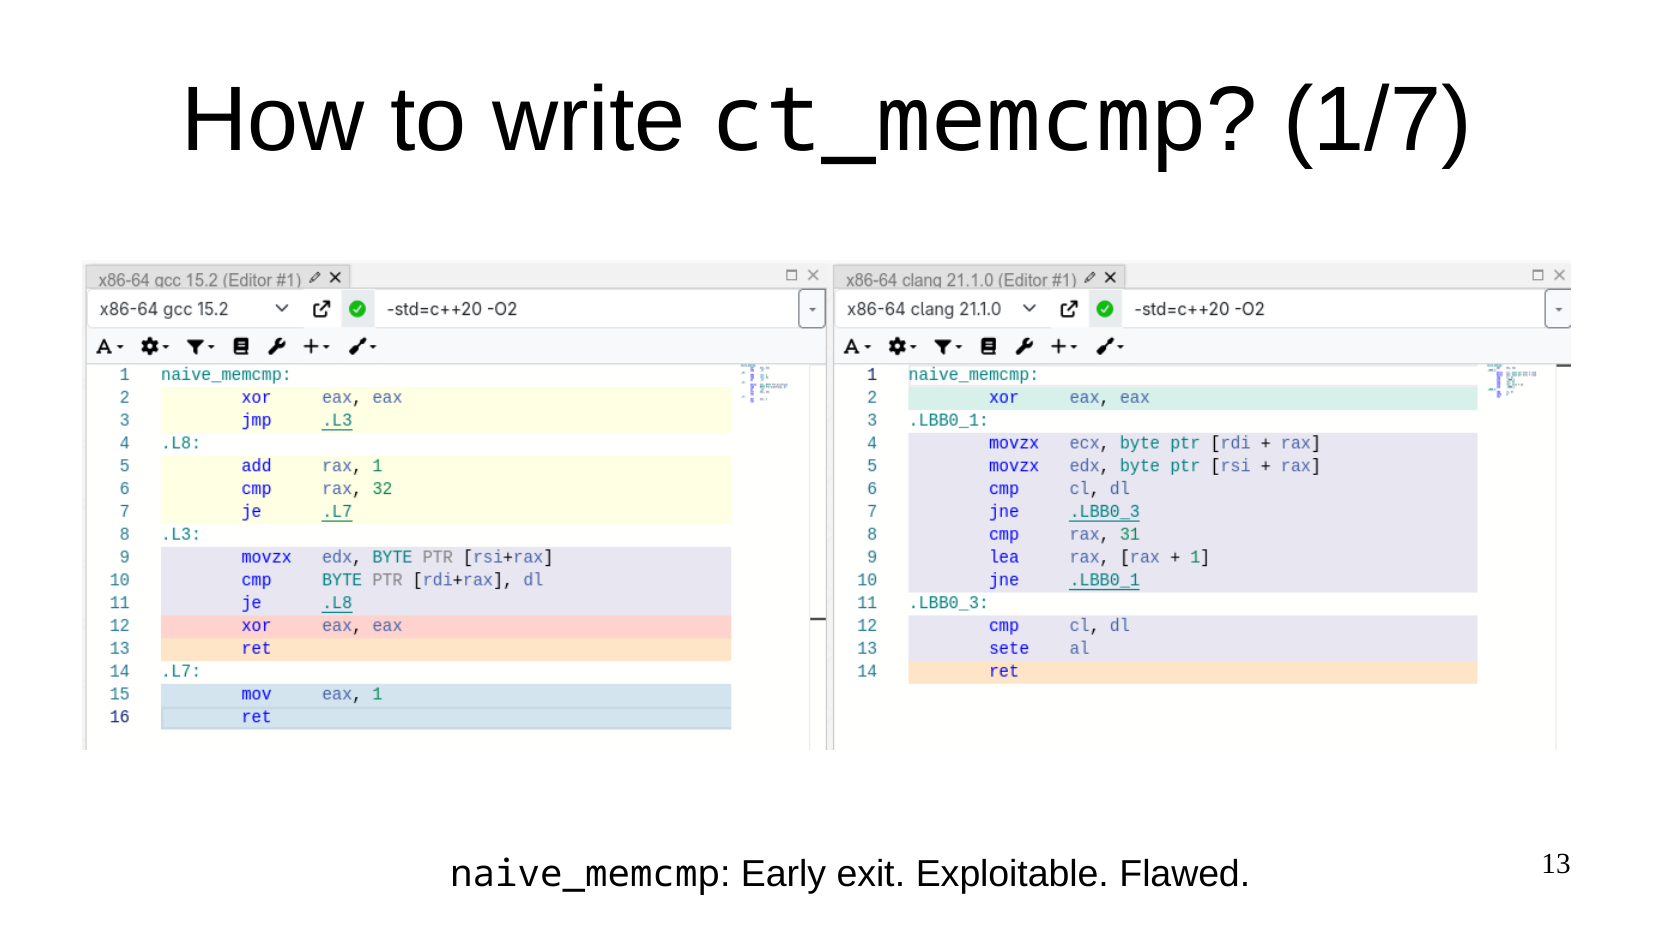

# How to write ct_memcmp? (1/7)
naive_memcmp: Early exit. Exploitable. Flawed.
13